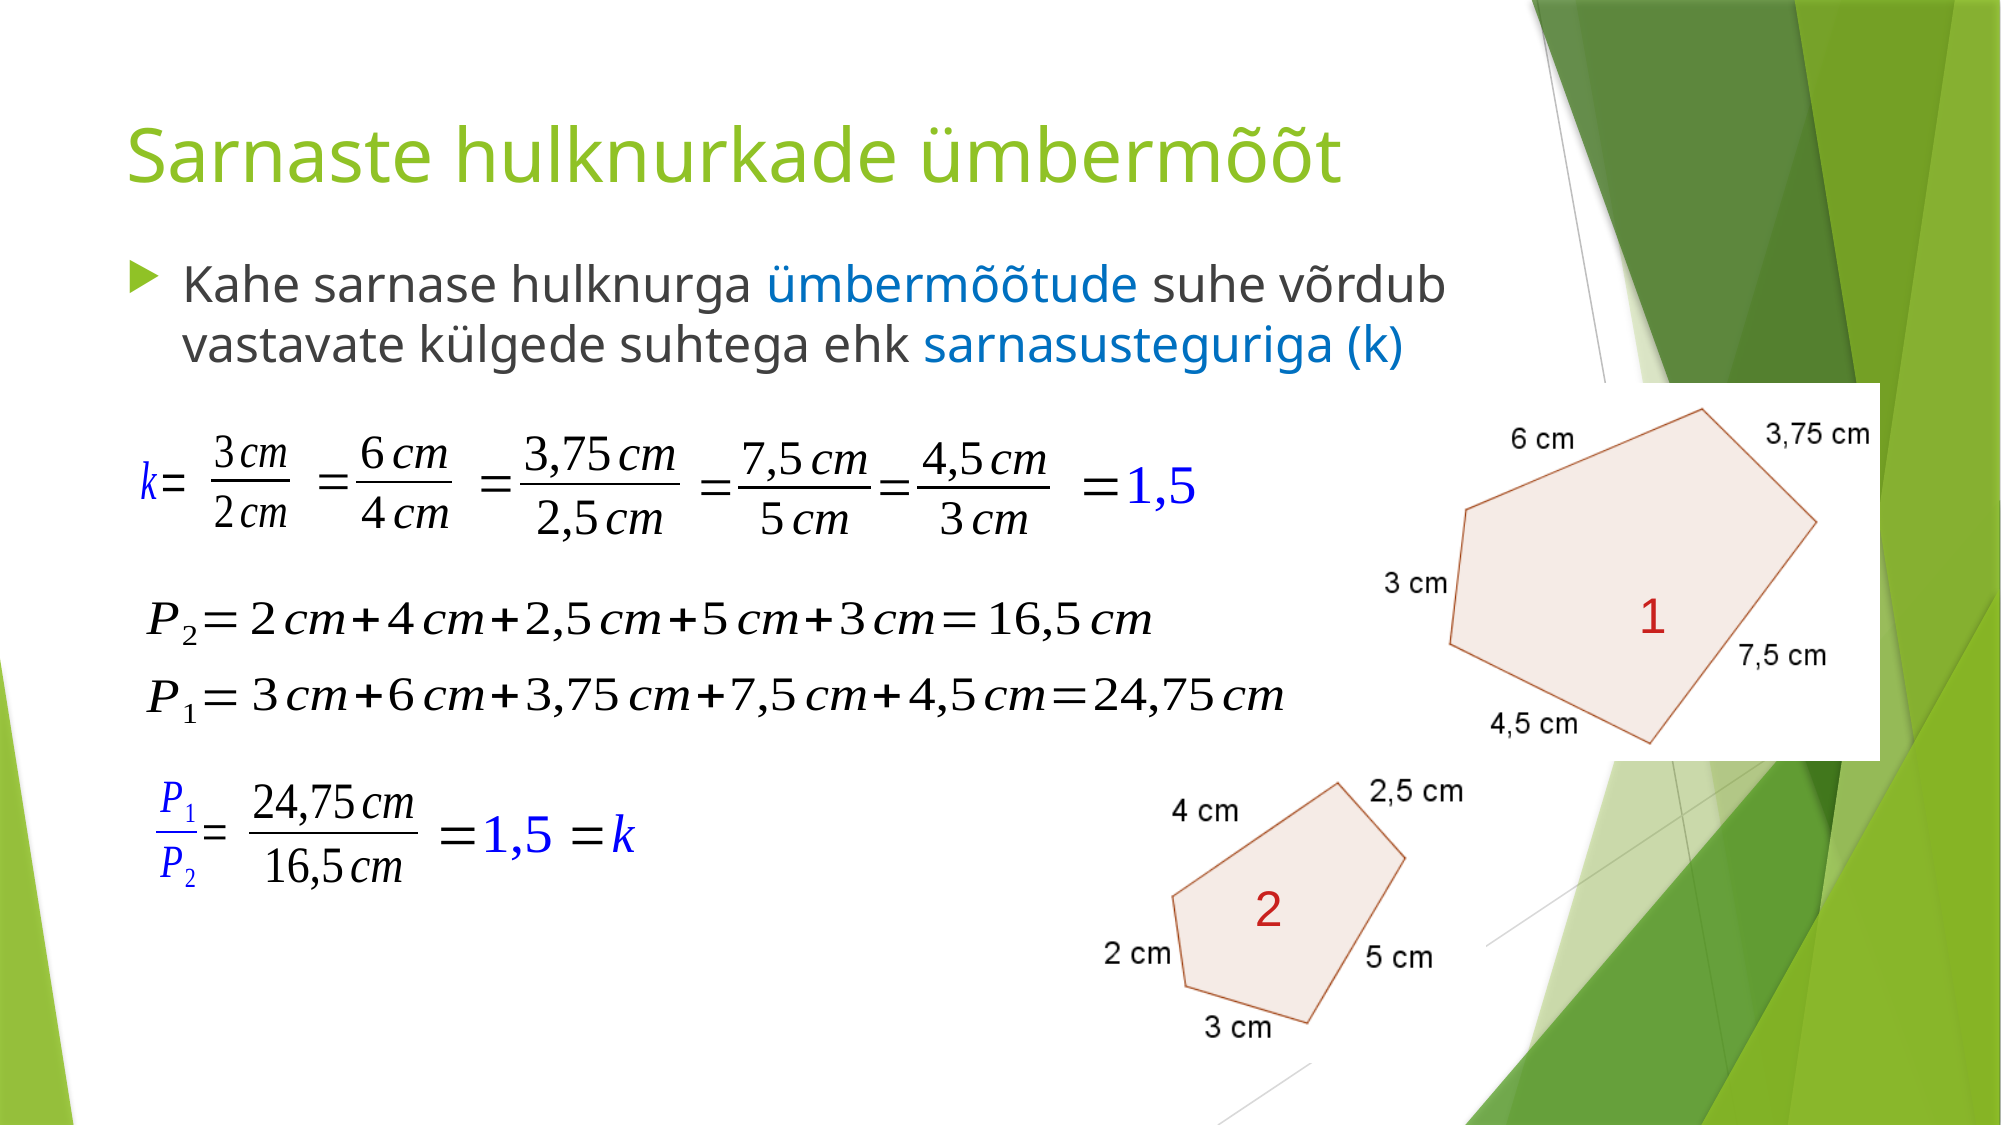

# Sarnaste hulknurkade ümbermõõt
Kahe sarnase hulknurga ümbermõõtude suhe võrdub vastavate külgede suhtega ehk sarnasusteguriga (k)
1
2